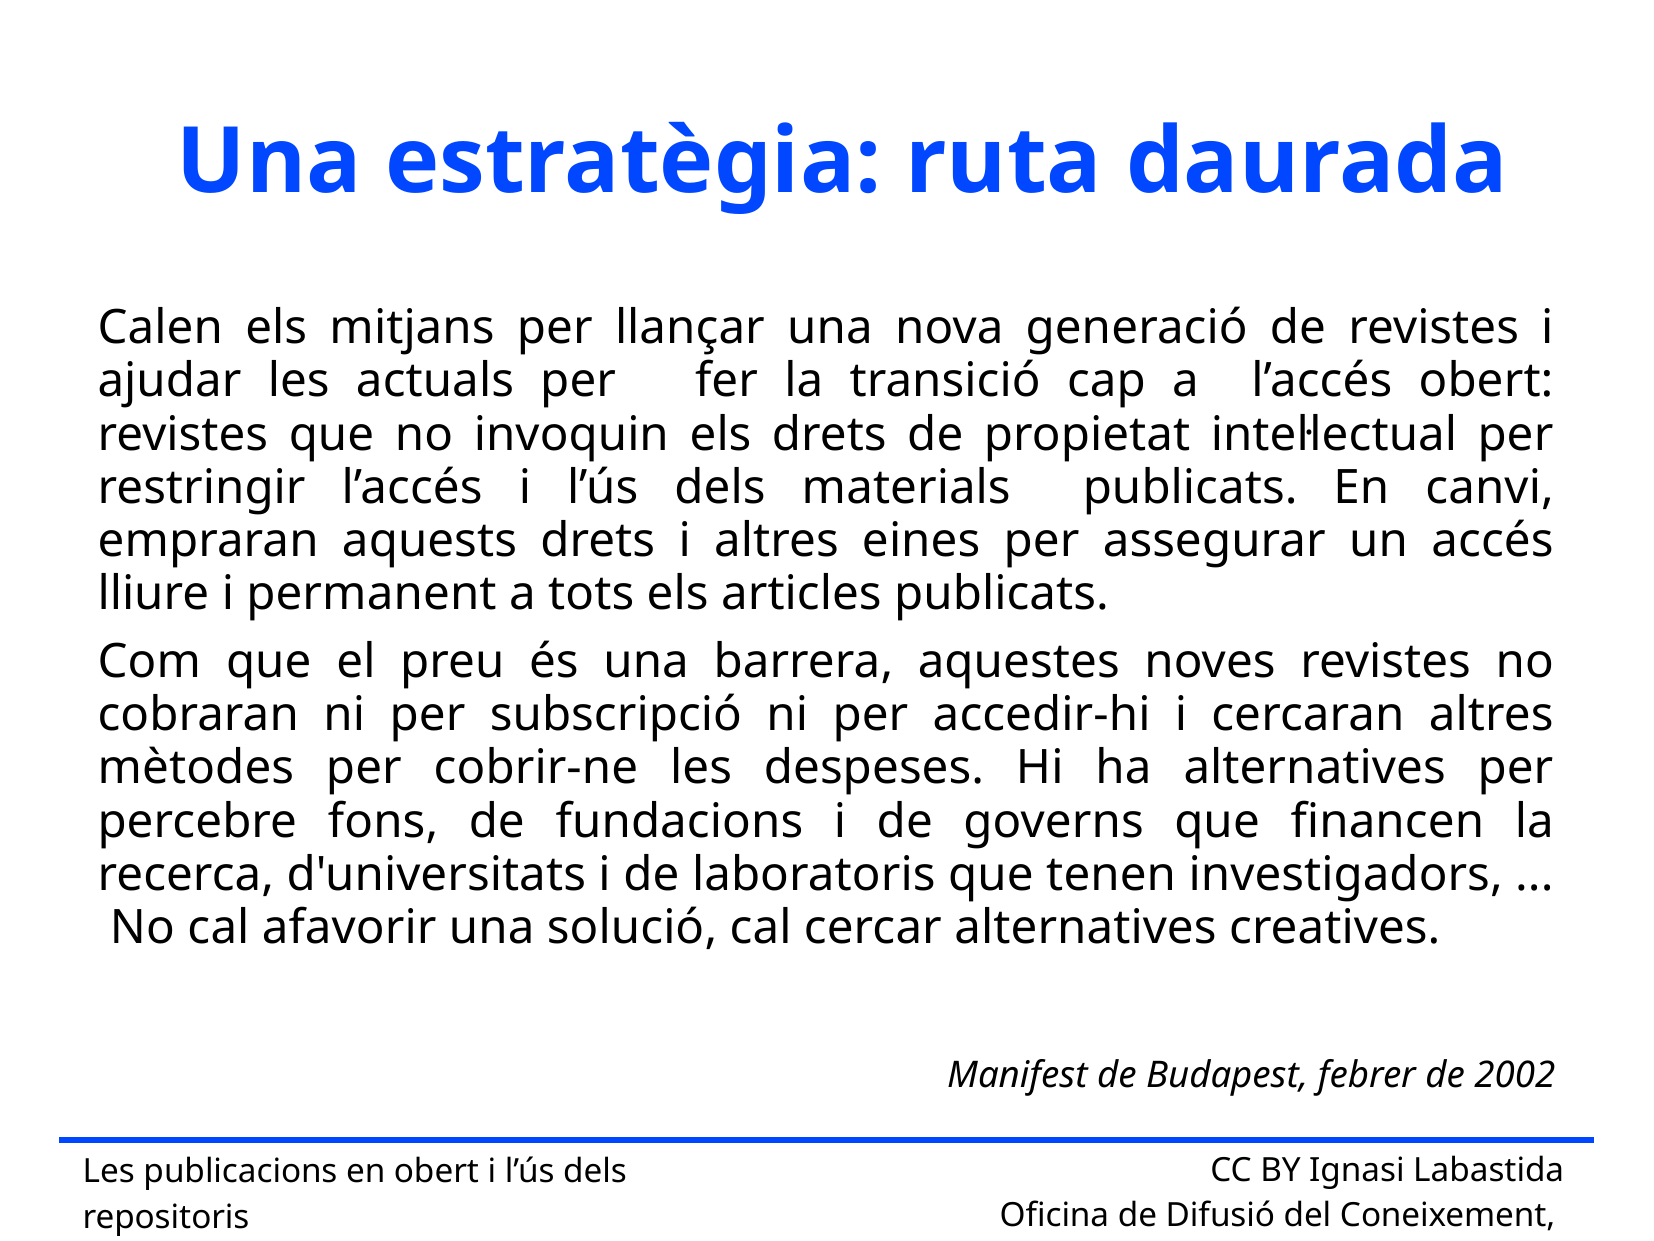

# Una estratègia: ruta daurada
Calen els mitjans per llançar una nova generació de revistes i ajudar les actuals per fer la transició cap a l’accés obert: revistes que no invoquin els drets de propietat intel·lectual per restringir l’accés i l’ús dels materials publicats. En canvi, empraran aquests drets i altres eines per assegurar un accés lliure i permanent a tots els articles publicats.
Com que el preu és una barrera, aquestes noves revistes no cobraran ni per subscripció ni per accedir-hi i cercaran altres mètodes per cobrir-ne les despeses. Hi ha alternatives per percebre fons, de fundacions i de governs que financen la recerca, d'universitats i de laboratoris que tenen investigadors, ... No cal afavorir una solució, cal cercar alternatives creatives.
Manifest de Budapest, febrer de 2002